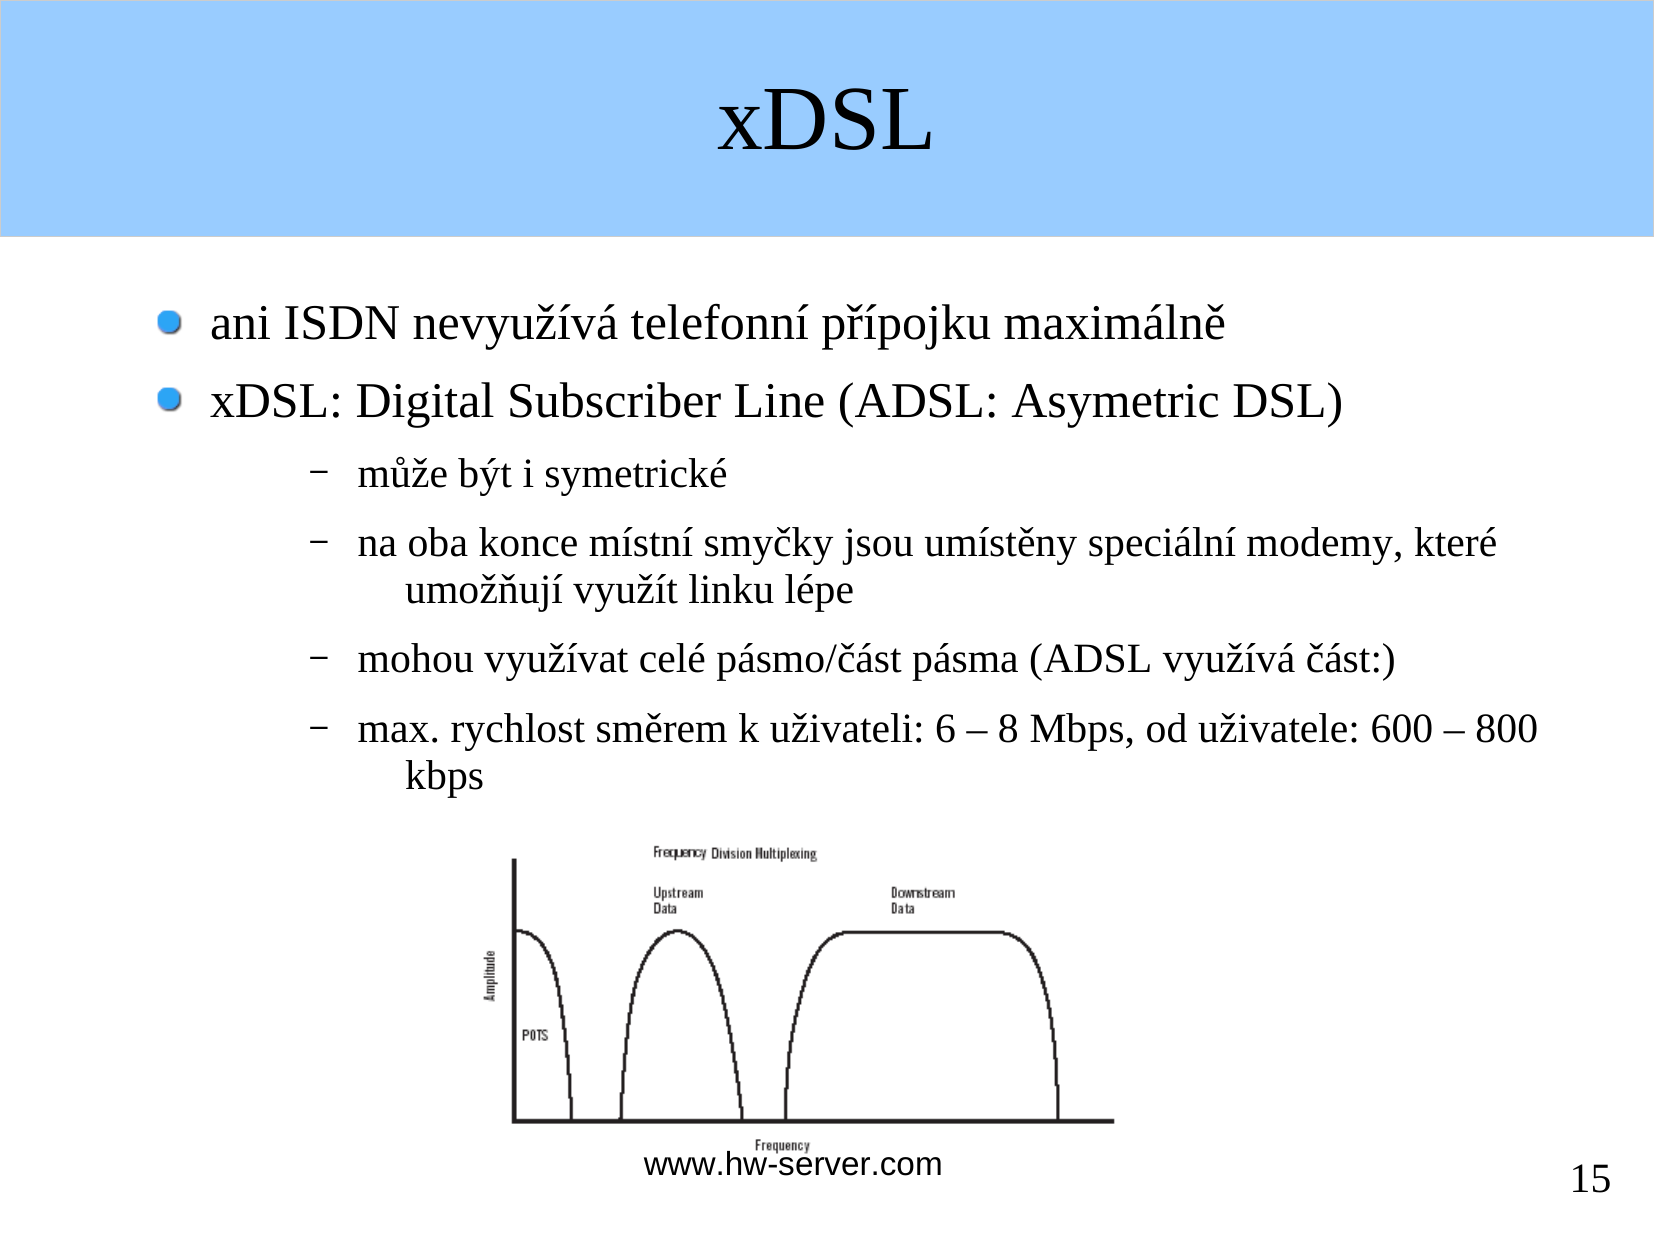

# xDSL
ani ISDN nevyužívá telefonní přípojku maximálně
xDSL: Digital Subscriber Line (ADSL: Asymetric DSL)
může být i symetrické
na oba konce místní smyčky jsou umístěny speciální modemy, které umožňují využít linku lépe
mohou využívat celé pásmo/část pásma (ADSL využívá část:)
max. rychlost směrem k uživateli: 6 – 8 Mbps, od uživatele: 600 – 800 kbps
www.hw-server.com